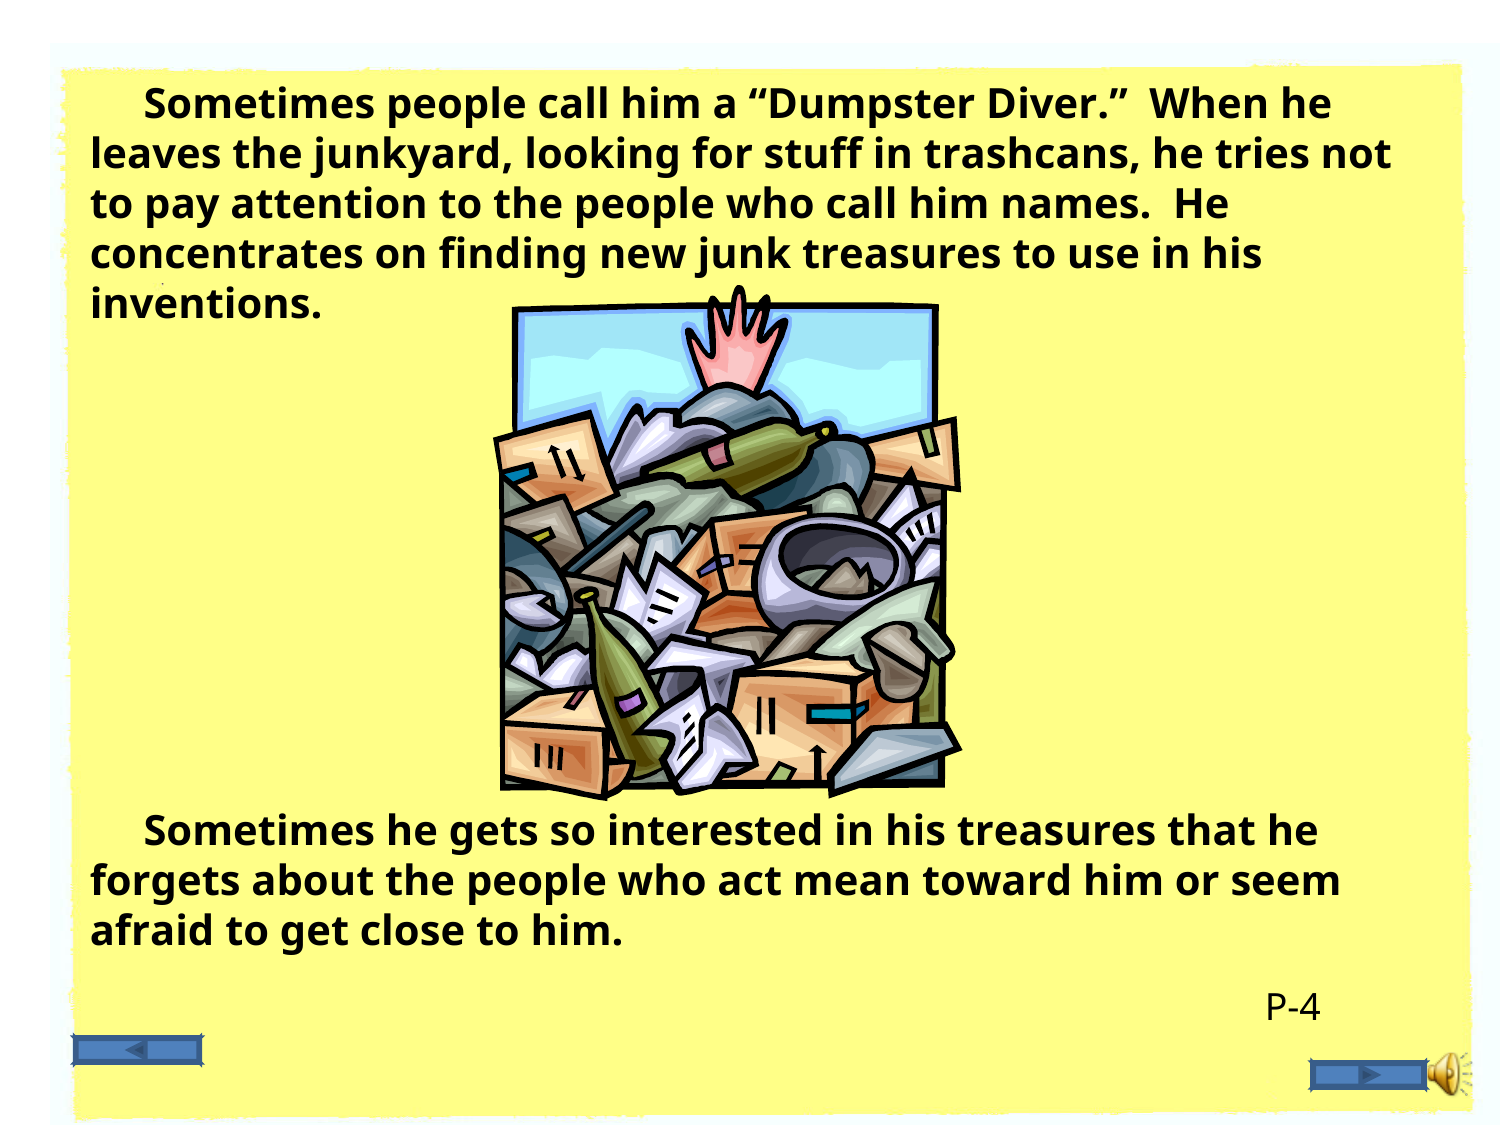

Sometimes people call him a “Dumpster Diver.” When he leaves the junkyard, looking for stuff in trashcans, he tries not to pay attention to the people who call him names. He concentrates on finding new junk treasures to use in his inventions.
 Sometimes he gets so interested in his treasures that he forgets about the people who act mean toward him or seem afraid to get close to him.
P-4